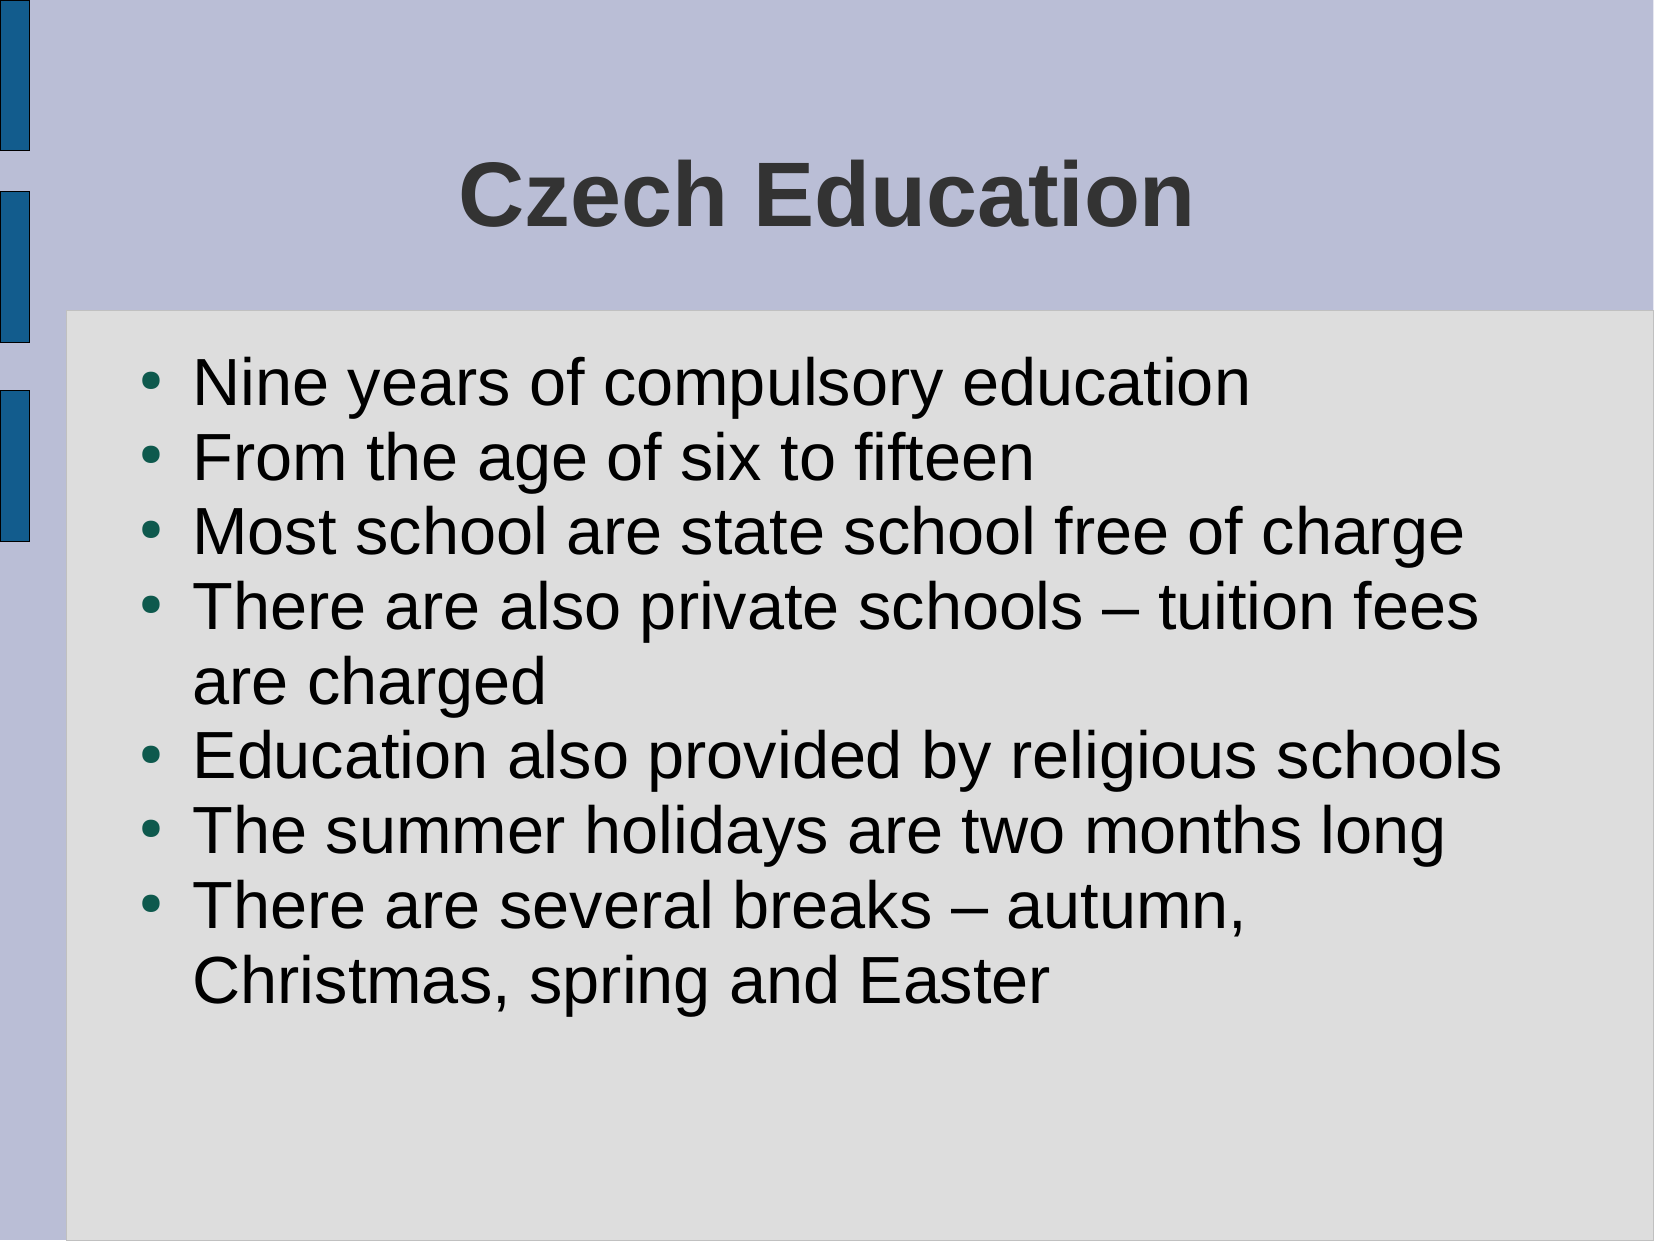

# Czech Education
Nine years of compulsory education
From the age of six to fifteen
Most school are state school free of charge
There are also private schools – tuition fees are charged
Education also provided by religious schools
The summer holidays are two months long
There are several breaks – autumn, Christmas, spring and Easter